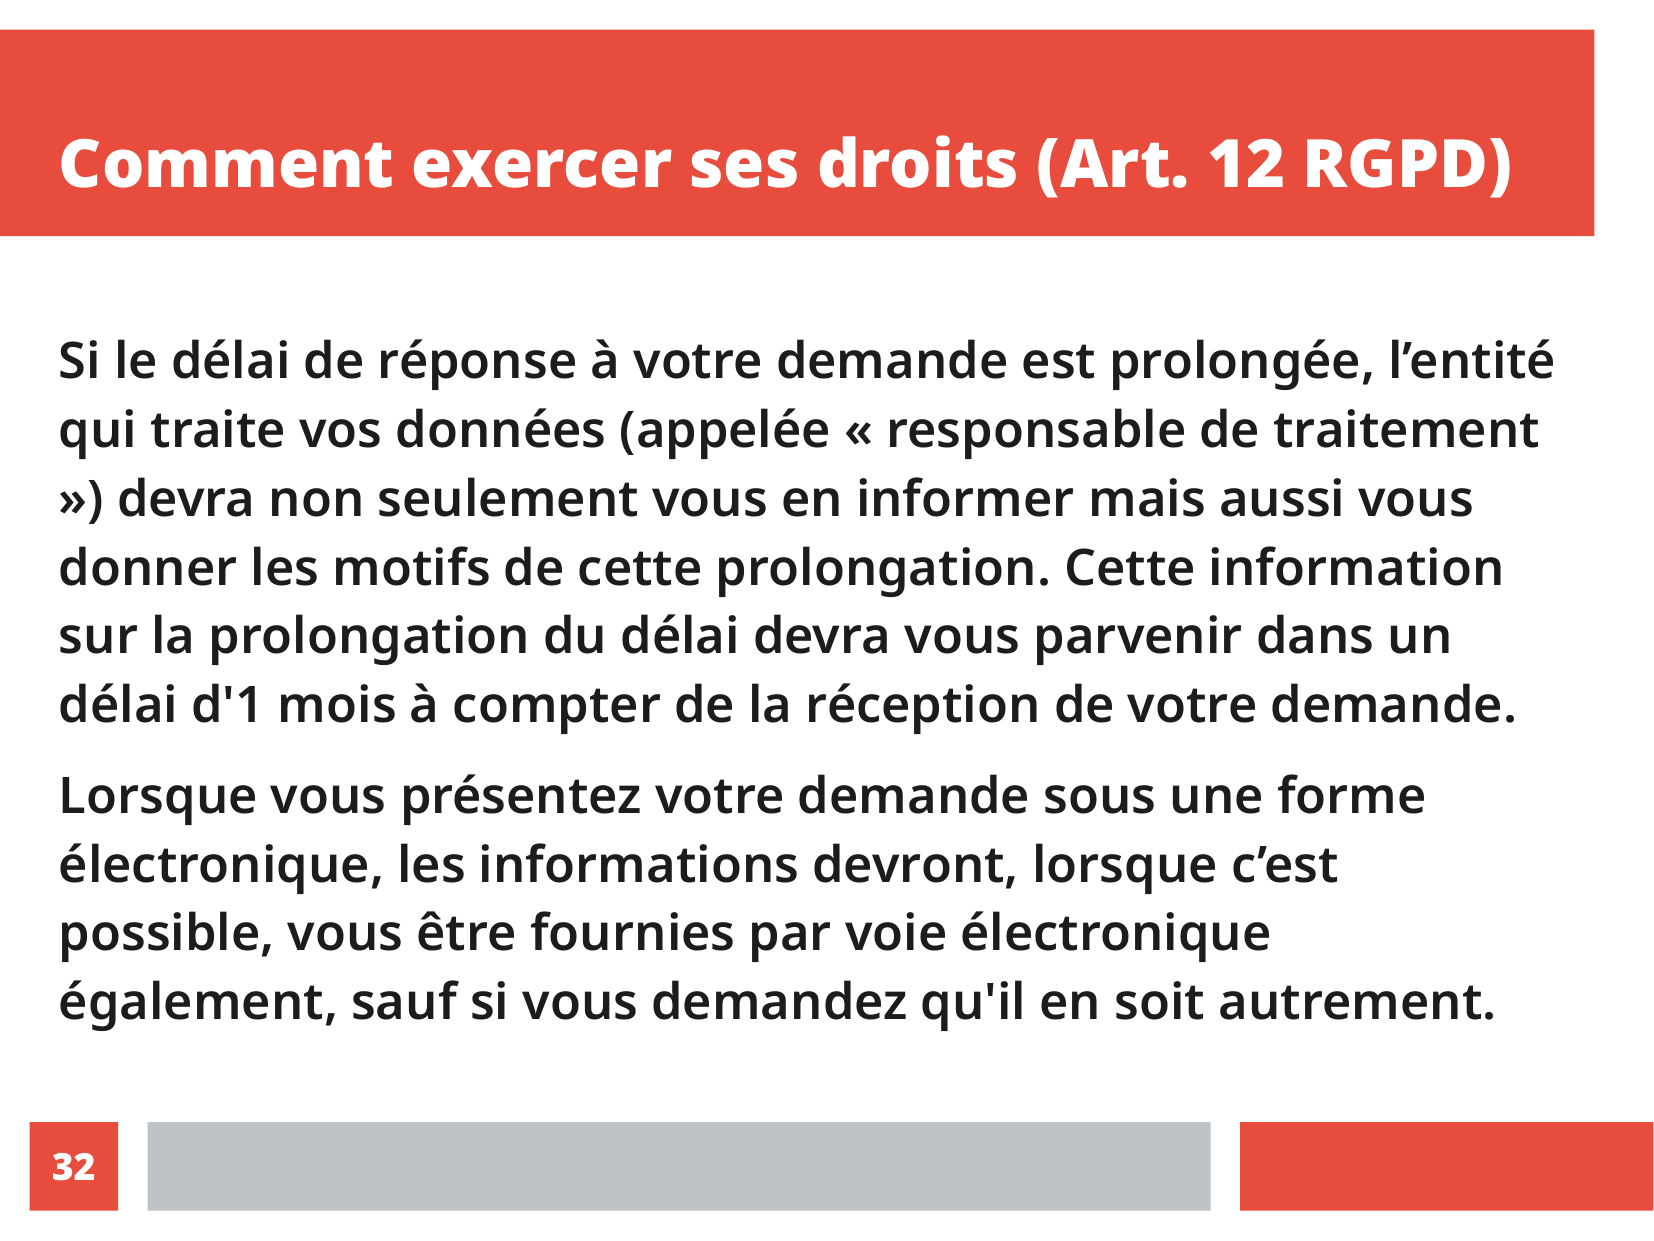

# Comment exercer ses droits (Art. 12 RGPD)
Si le délai de réponse à votre demande est prolongée, l’entité qui traite vos données (appelée « responsable de traitement ») devra non seulement vous en informer mais aussi vous donner les motifs de cette prolongation. Cette information sur la prolongation du délai devra vous parvenir dans un délai d'1 mois à compter de la réception de votre demande.
Lorsque vous présentez votre demande sous une forme électronique, les informations devront, lorsque c’est possible, vous être fournies par voie électronique également, sauf si vous demandez qu'il en soit autrement.
32